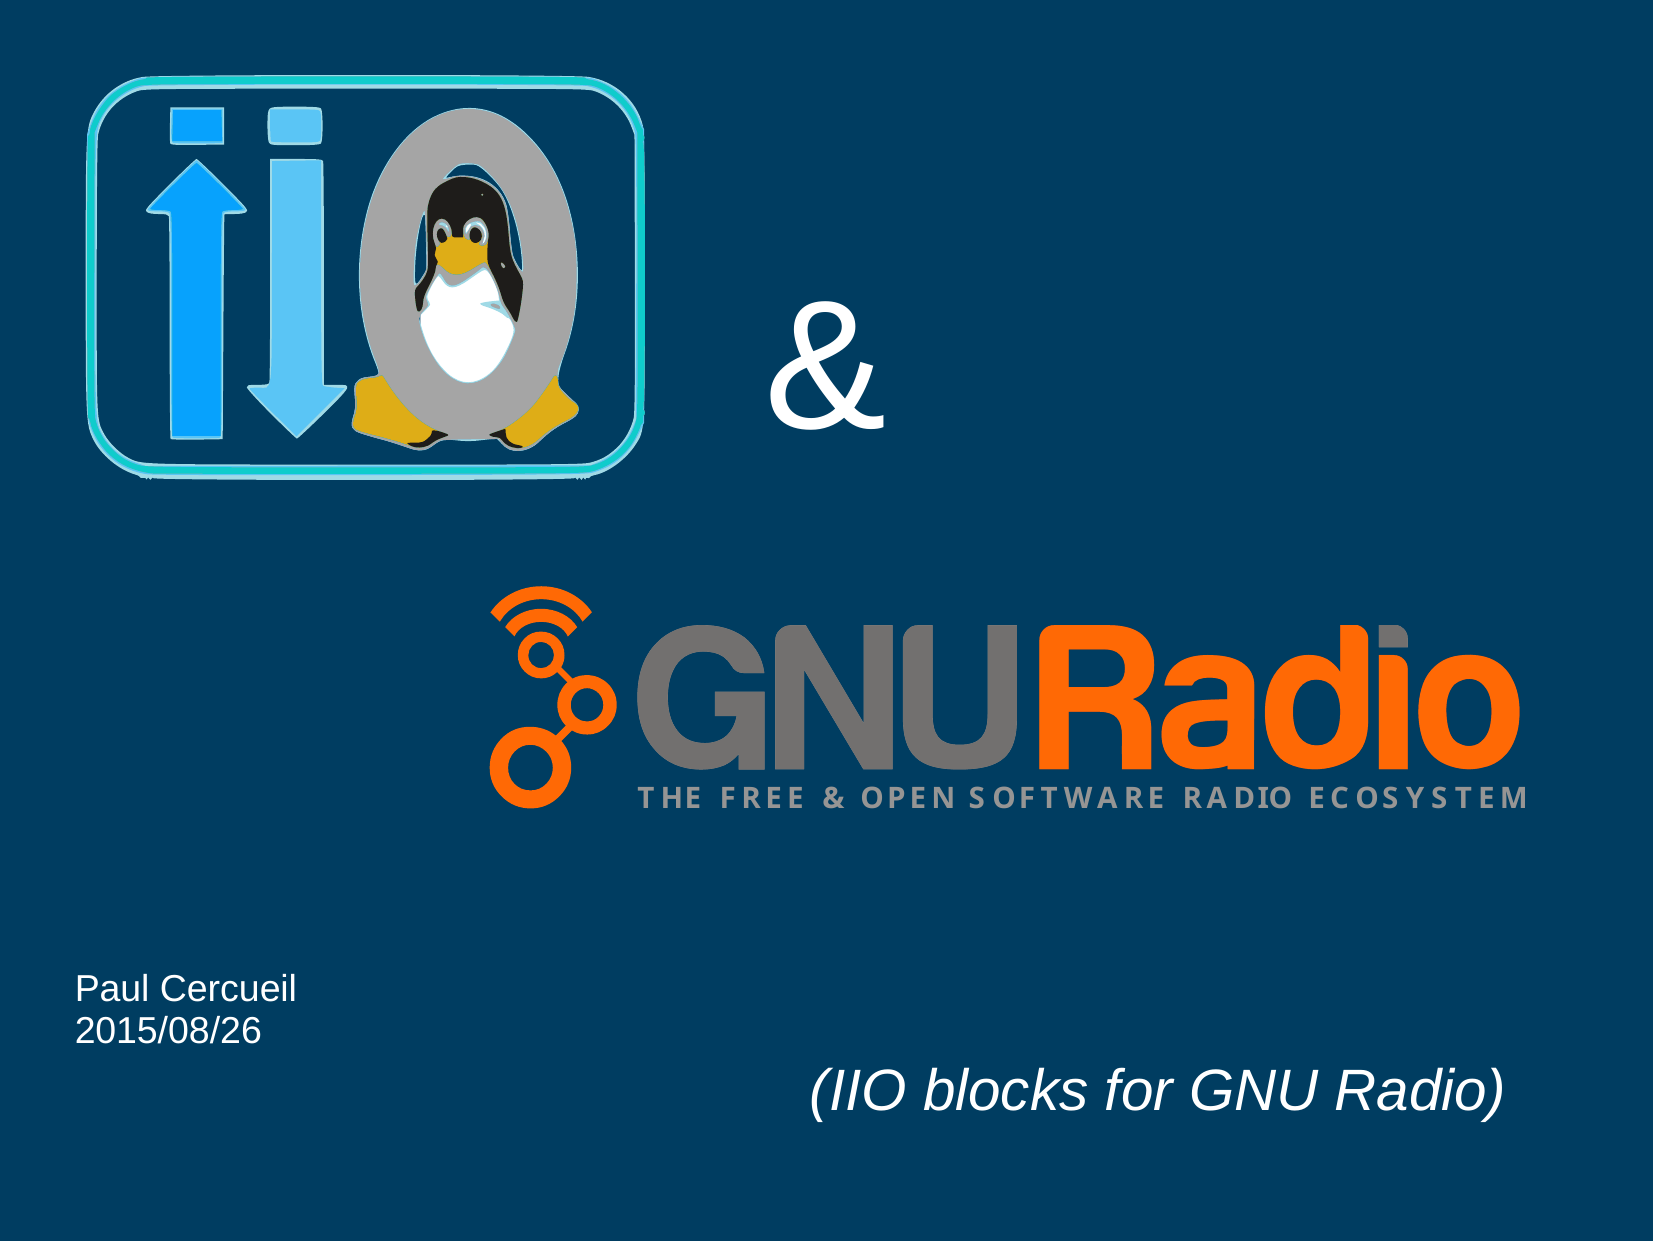

&
Paul Cercueil
2015/08/26
(IIO blocks for GNU Radio)